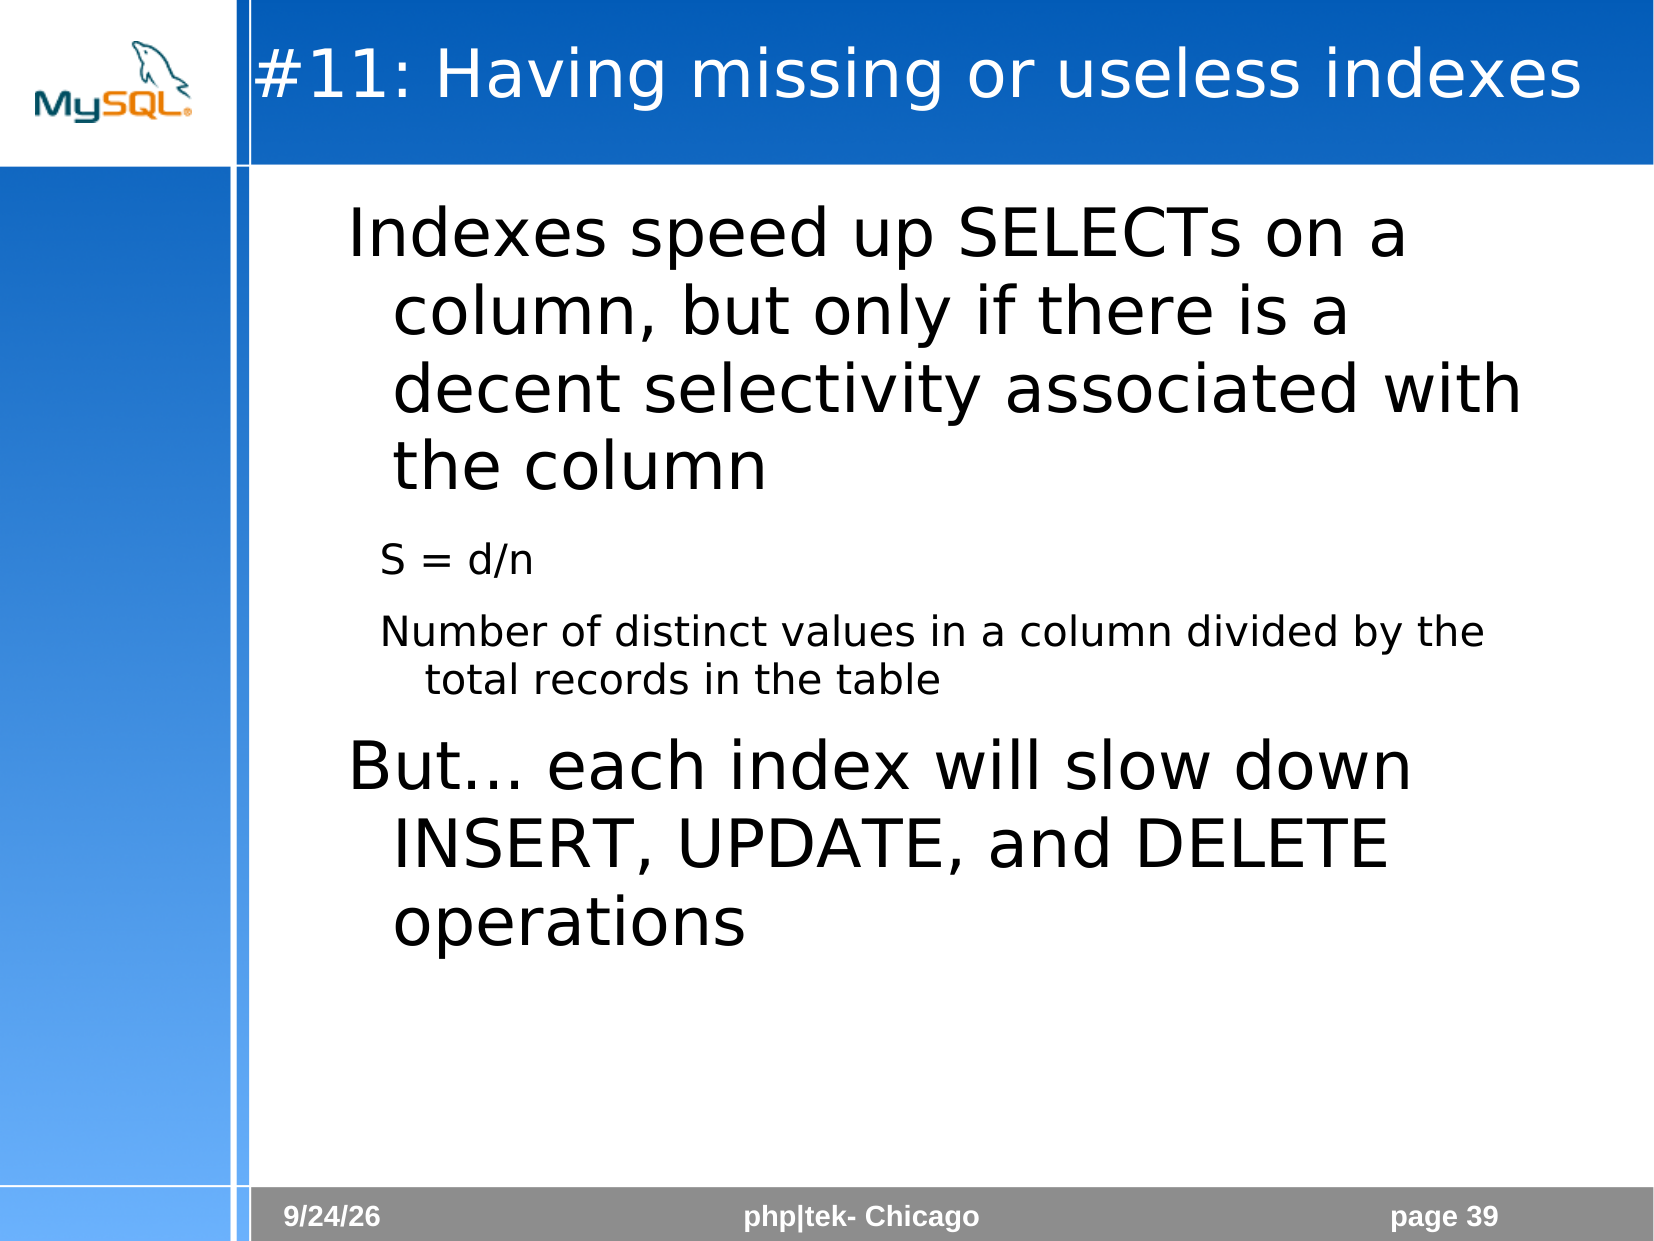

# #11: Having missing or useless indexes
Indexes speed up SELECTs on a column, but only if there is a decent selectivity associated with the column
S = d/n
Number of distinct values in a column divided by the total records in the table
But... each index will slow down INSERT, UPDATE, and DELETE operations